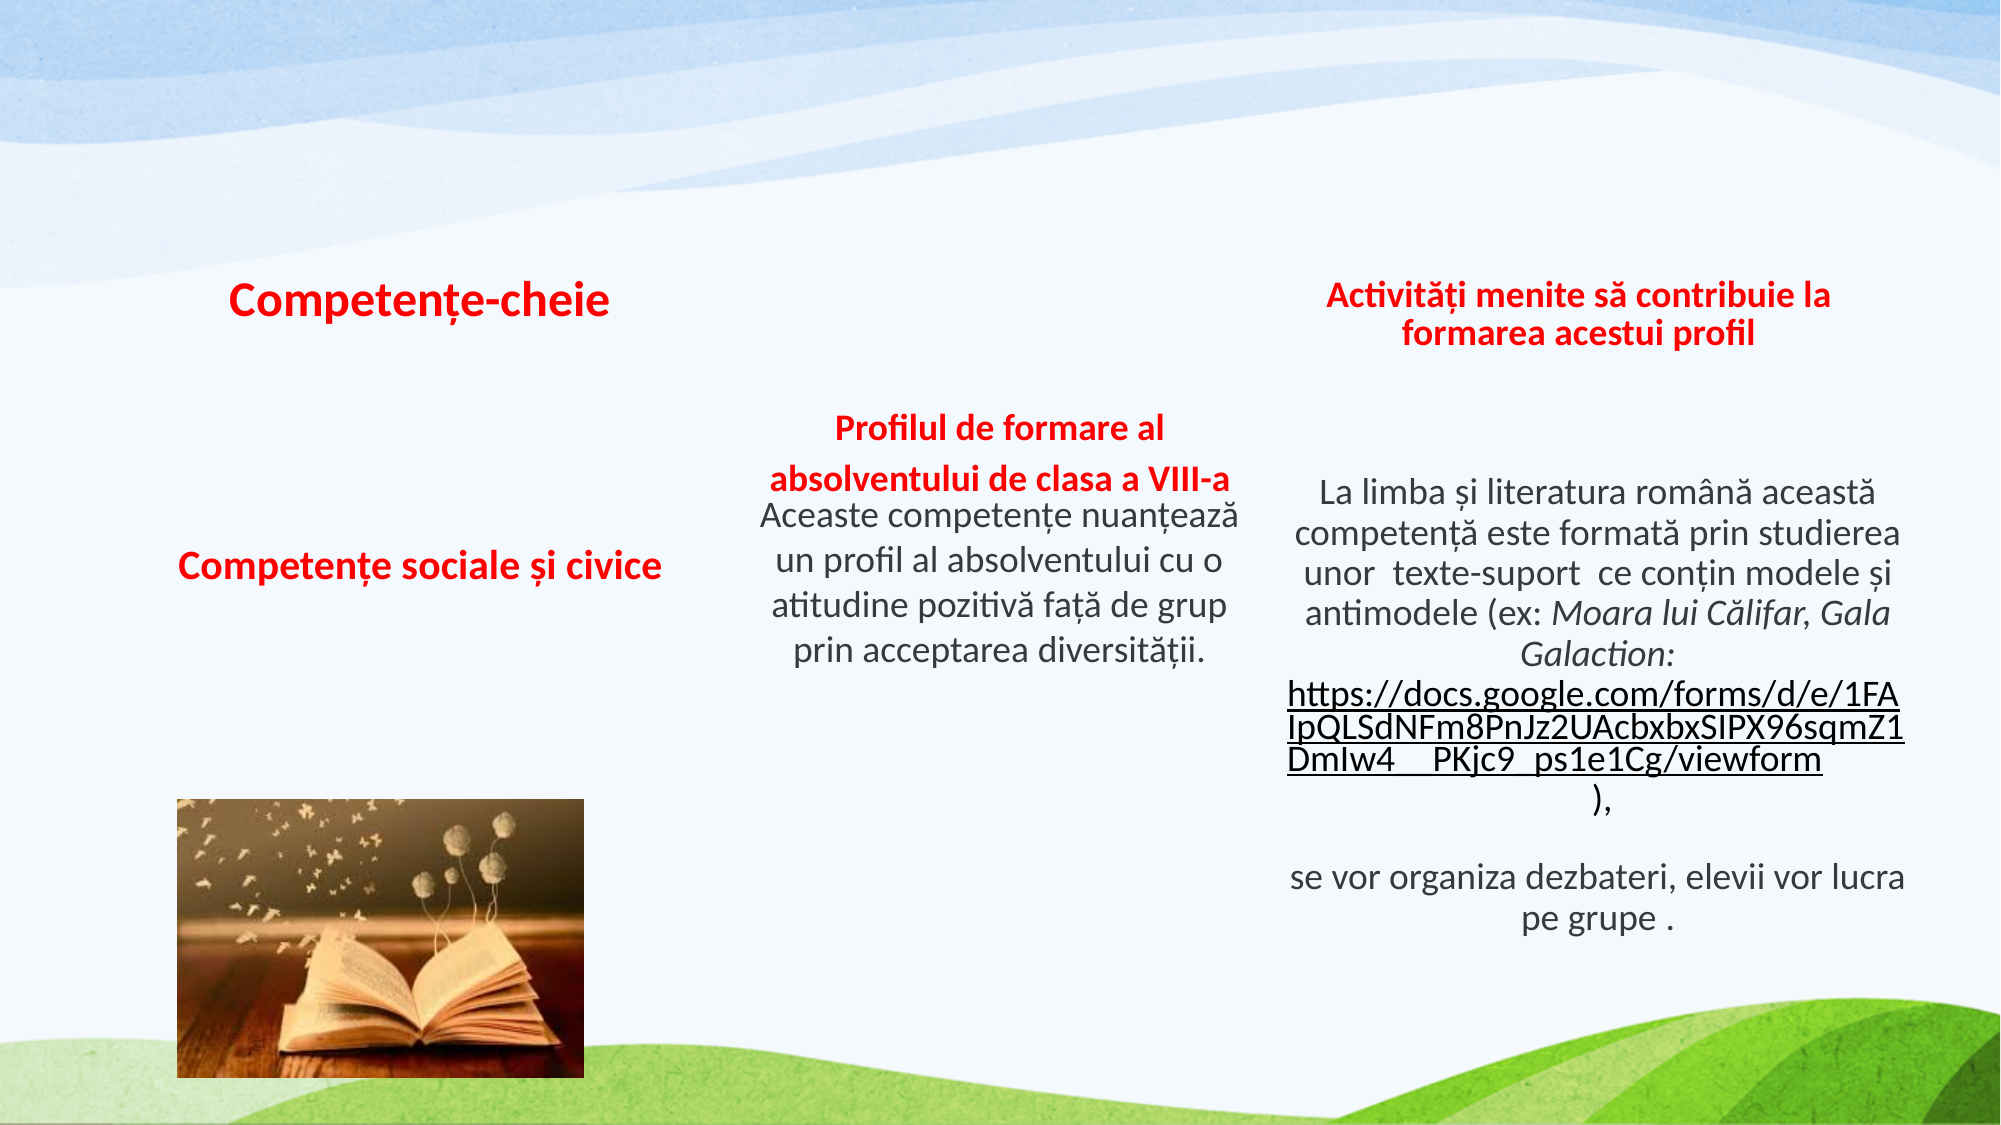

# Competențe-cheie
Activități menite să contribuie la formarea acestui profil
Profilul de formare al absolventului de clasa a VIII-a
La limba și literatura română această competență este formată prin studierea unor texte-suport ce conțin modele și antimodele (ex: Moara lui Călifar, Gala Galaction:https://docs.google.com/forms/d/e/1FAIpQLSdNFm8PnJz2UAcbxbxSIPX96sqmZ1DmIw4__PKjc9_ps1e1Cg/viewform ),
se vor organiza dezbateri, elevii vor lucra pe grupe .
Aceaste competențe nuanțează un profil al absolventului cu o atitudine pozitivă față de grup prin acceptarea diversității.
Competențe sociale și civice